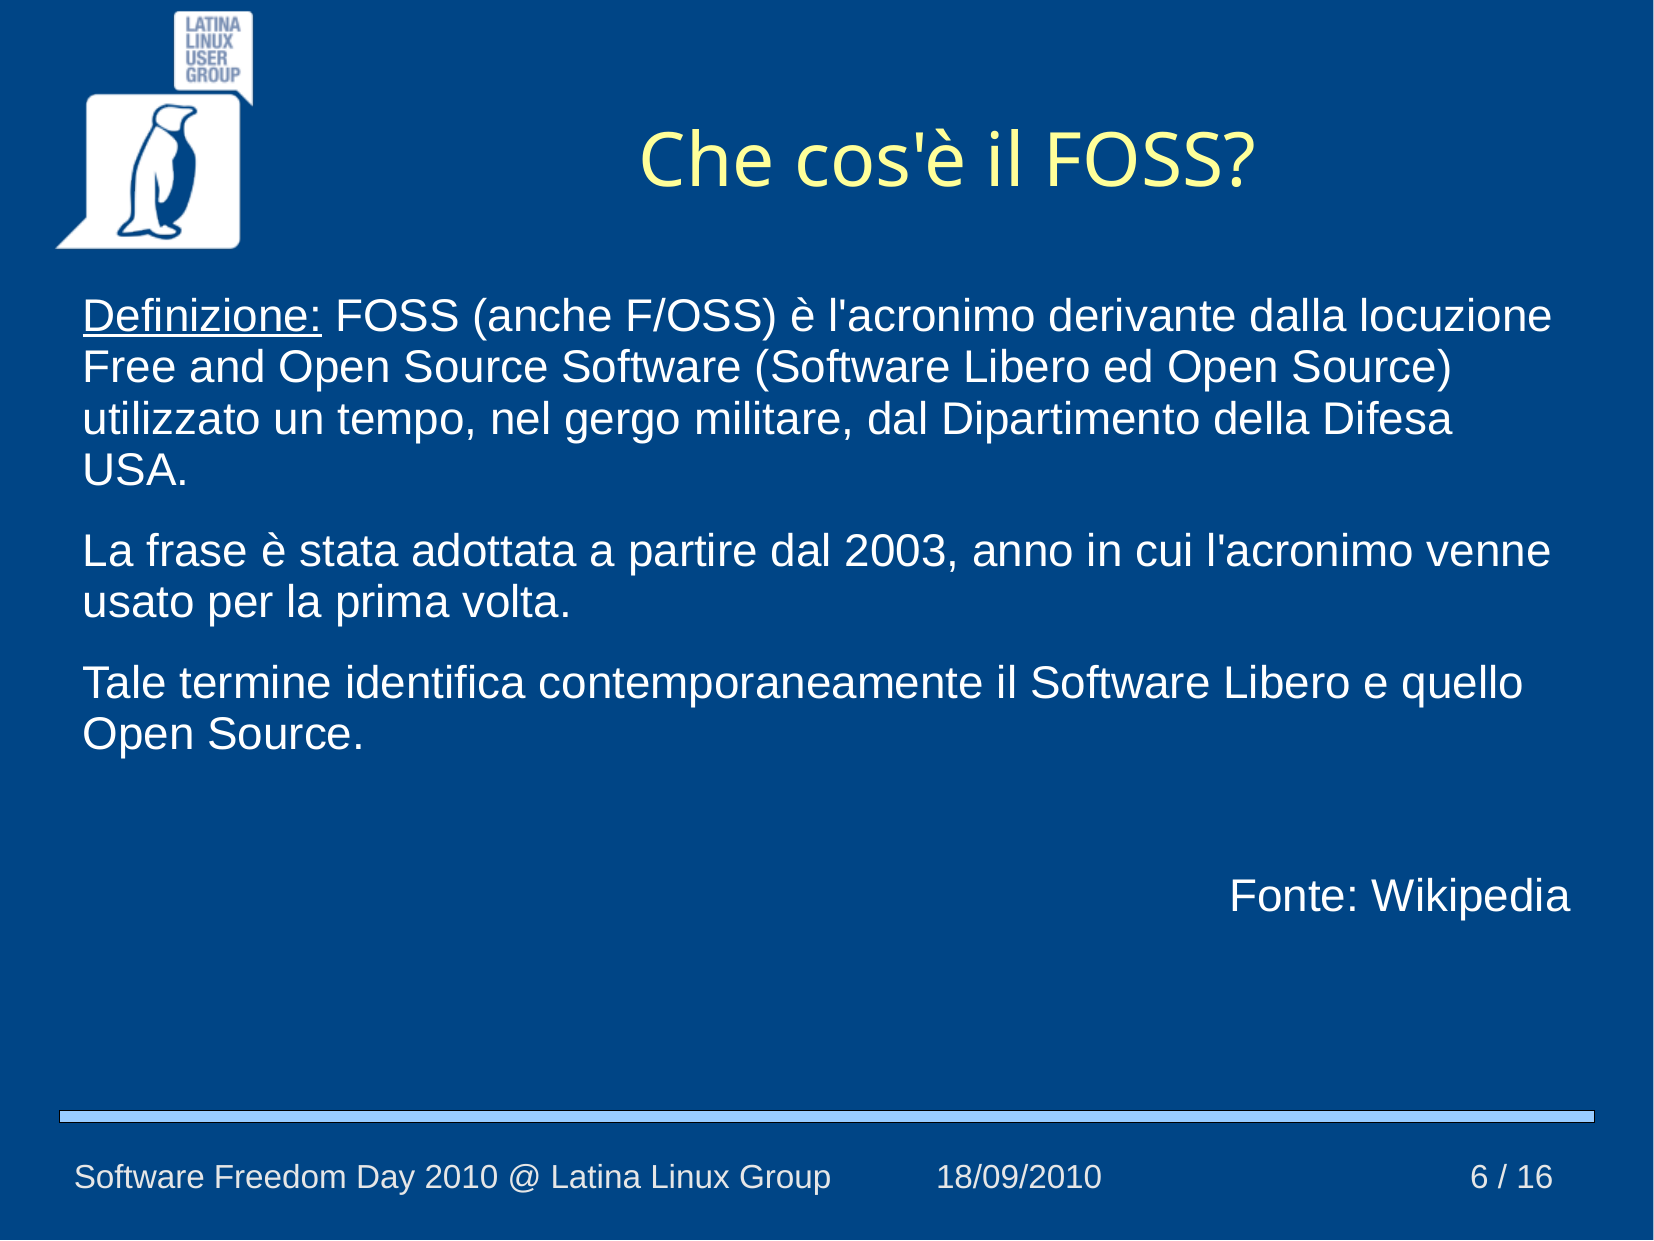

# Che cos'è il FOSS?
Definizione: FOSS (anche F/OSS) è l'acronimo derivante dalla locuzione Free and Open Source Software (Software Libero ed Open Source) utilizzato un tempo, nel gergo militare, dal Dipartimento della Difesa USA.
La frase è stata adottata a partire dal 2003, anno in cui l'acronimo venne usato per la prima volta.
Tale termine identifica contemporaneamente il Software Libero e quello Open Source.
Fonte: Wikipedia